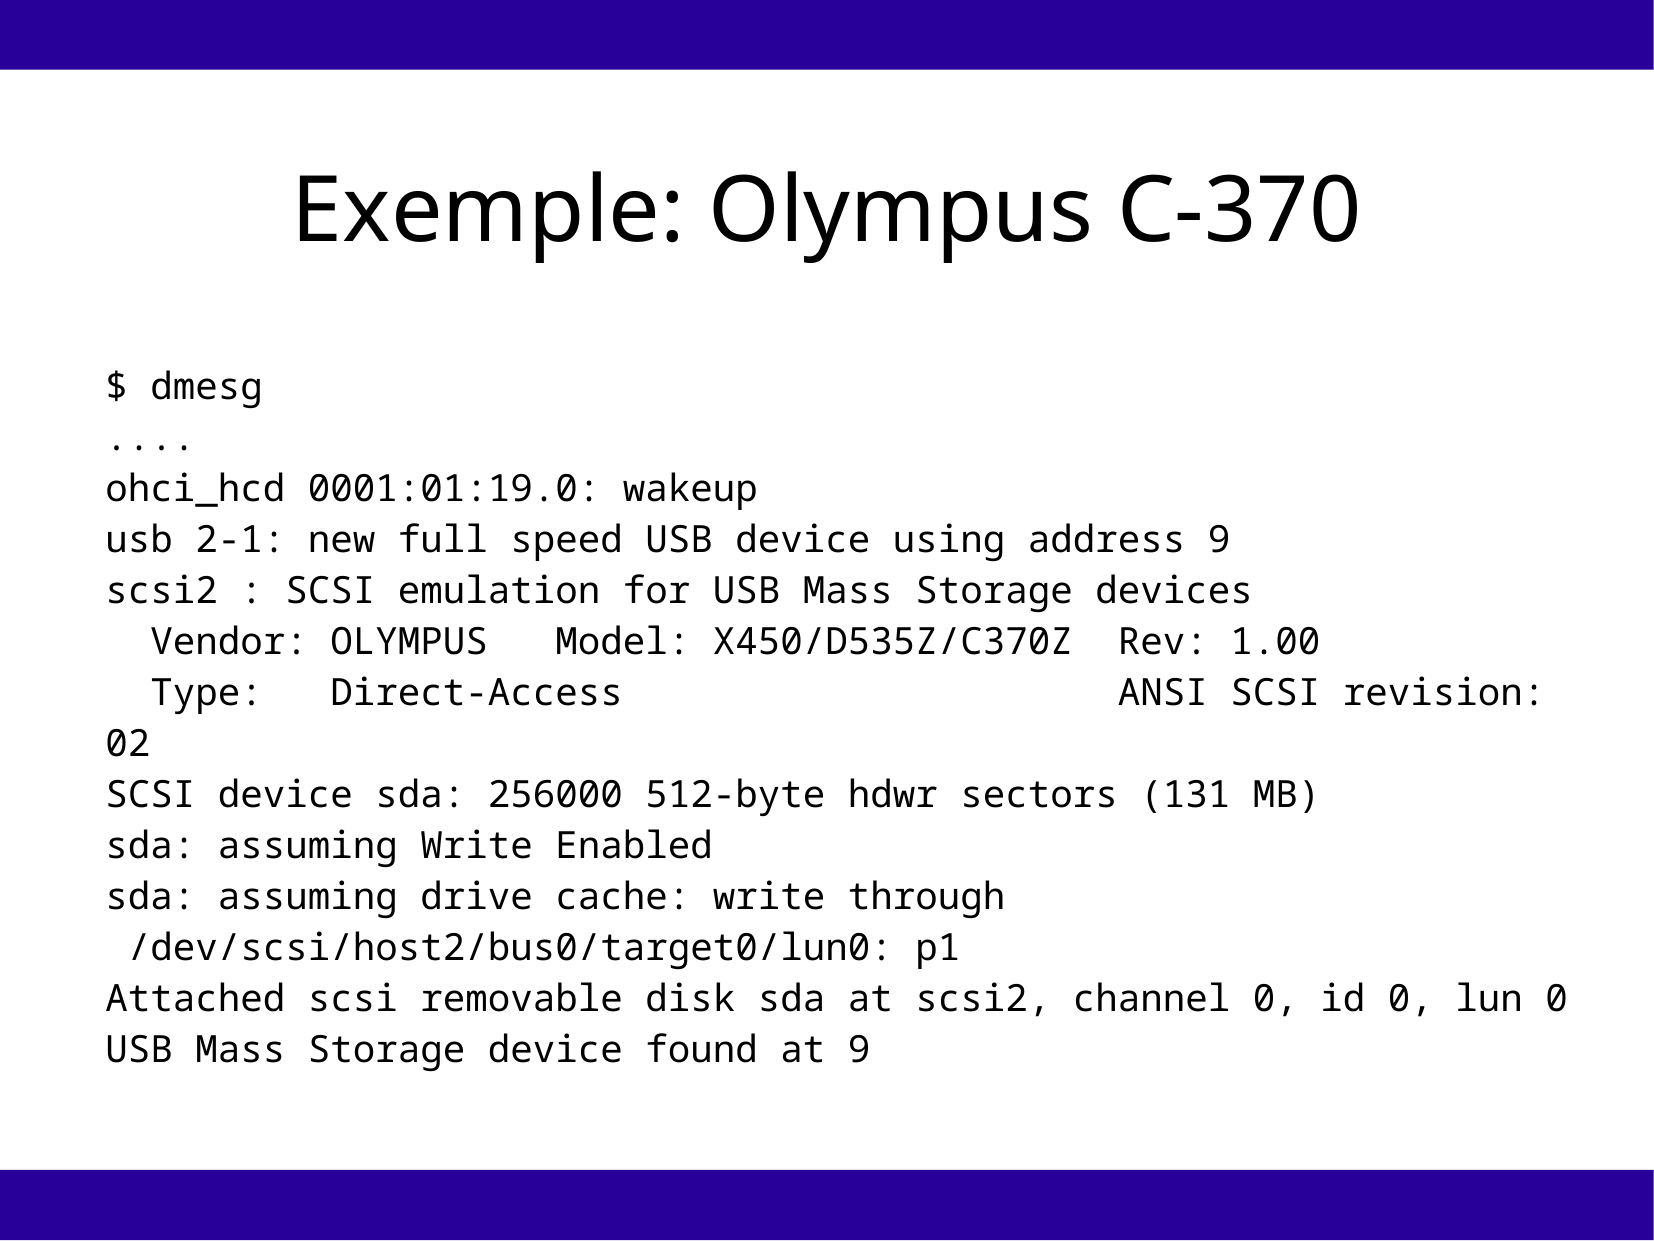

# Exemple: Olympus C-370
$ dmesg
....
ohci_hcd 0001:01:19.0: wakeup
usb 2-1: new full speed USB device using address 9
scsi2 : SCSI emulation for USB Mass Storage devices
 Vendor: OLYMPUS Model: X450/D535Z/C370Z Rev: 1.00
 Type: Direct-Access ANSI SCSI revision: 02
SCSI device sda: 256000 512-byte hdwr sectors (131 MB)
sda: assuming Write Enabled
sda: assuming drive cache: write through
 /dev/scsi/host2/bus0/target0/lun0: p1
Attached scsi removable disk sda at scsi2, channel 0, id 0, lun 0
USB Mass Storage device found at 9